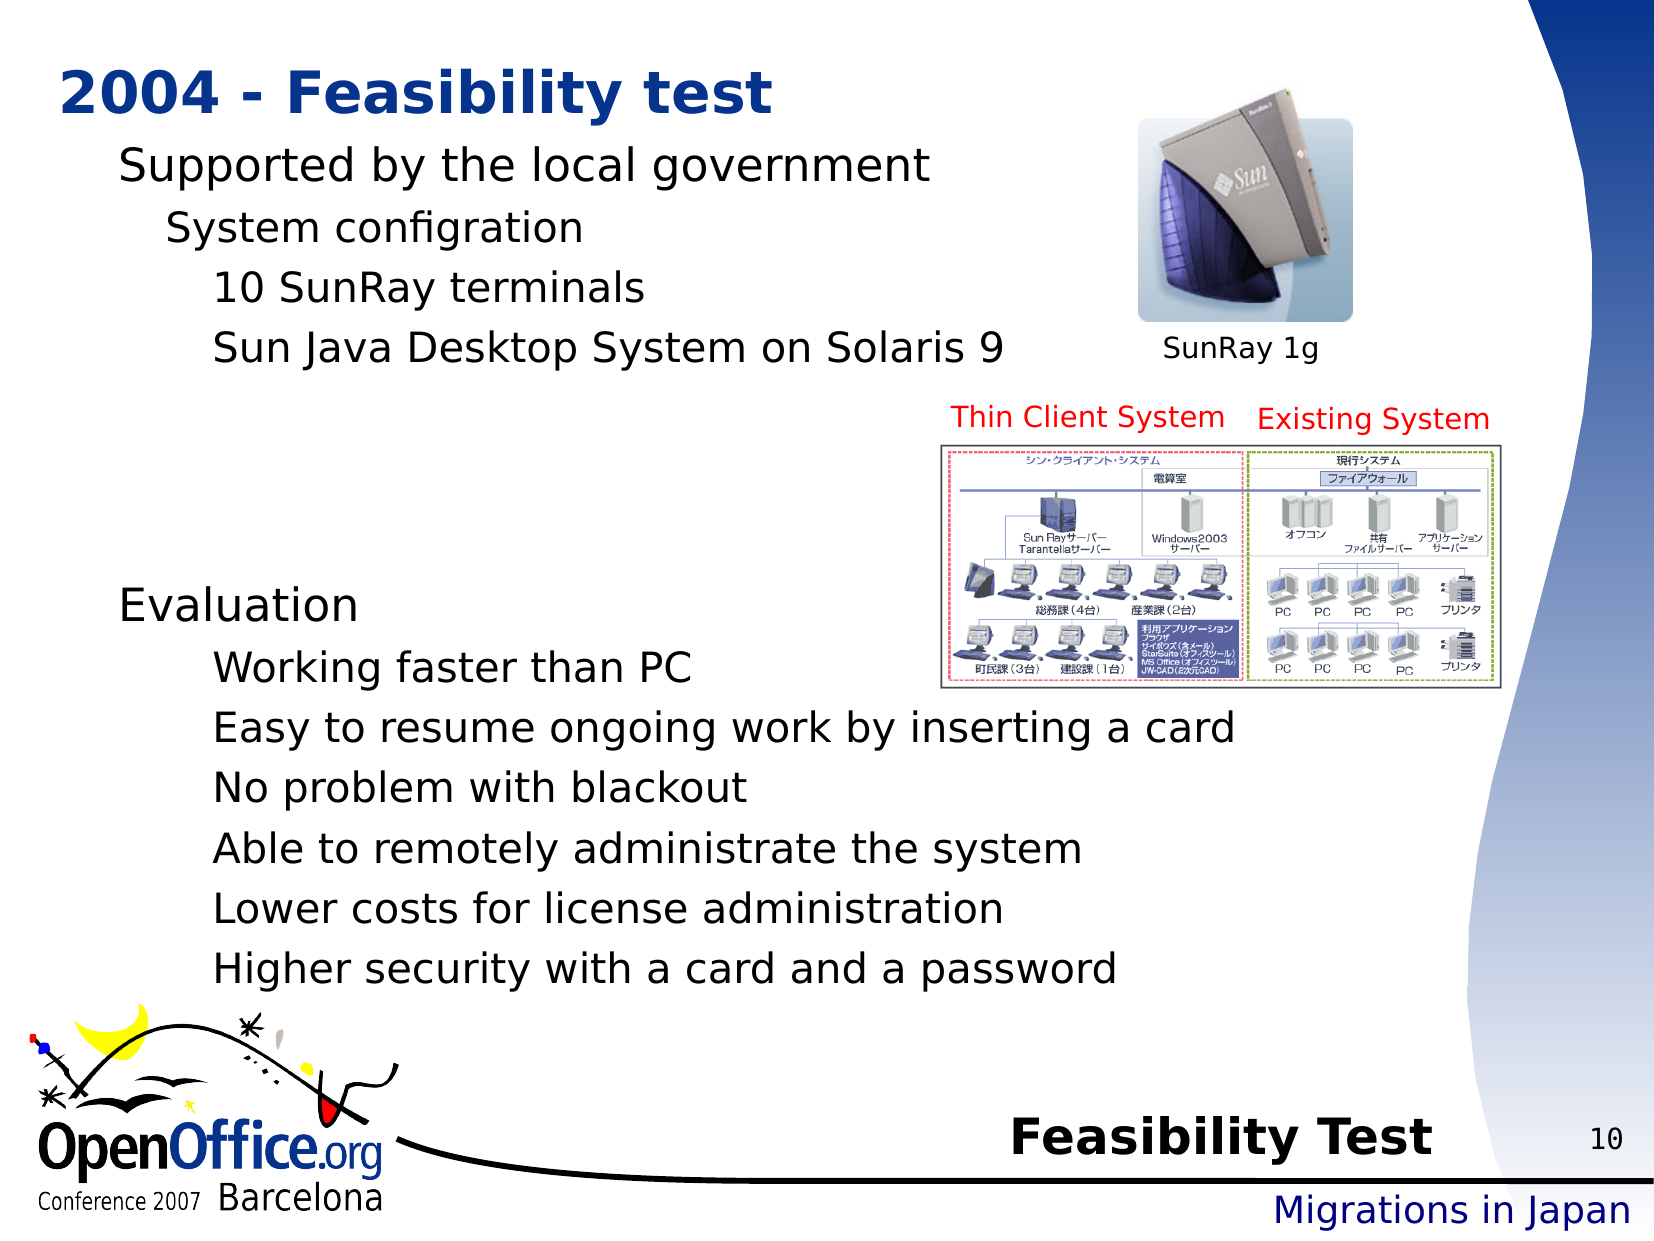

2004 - Feasibility test
Supported by the local government
System configration
10 SunRay terminals
Sun Java Desktop System on Solaris 9
Evaluation
Working faster than PC
Easy to resume ongoing work by inserting a card
No problem with blackout
Able to remotely administrate the system
Lower costs for license administration
Higher security with a card and a password
SunRay 1g
Thin Client System
Existing System
# Feasibility Test
10